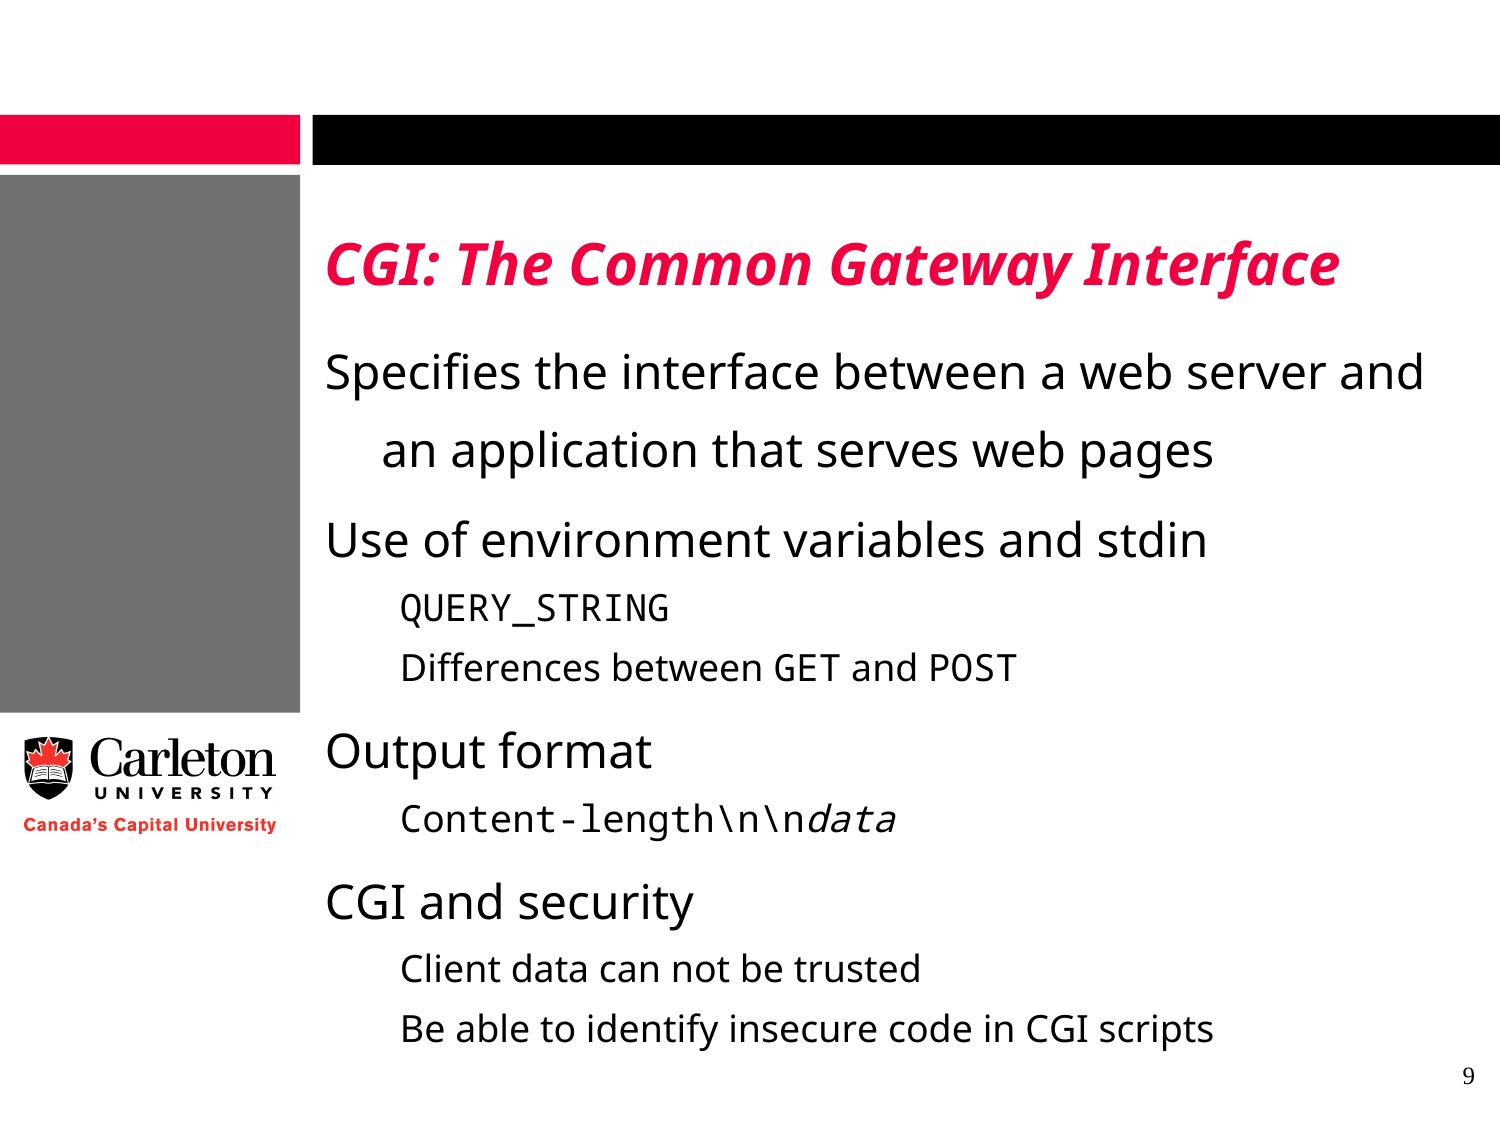

# CGI: The Common Gateway Interface
Specifies the interface between a web server and an application that serves web pages
Use of environment variables and stdin
QUERY_STRING
Differences between GET and POST
Output format
Content-length\n\ndata
CGI and security
Client data can not be trusted
Be able to identify insecure code in CGI scripts
9